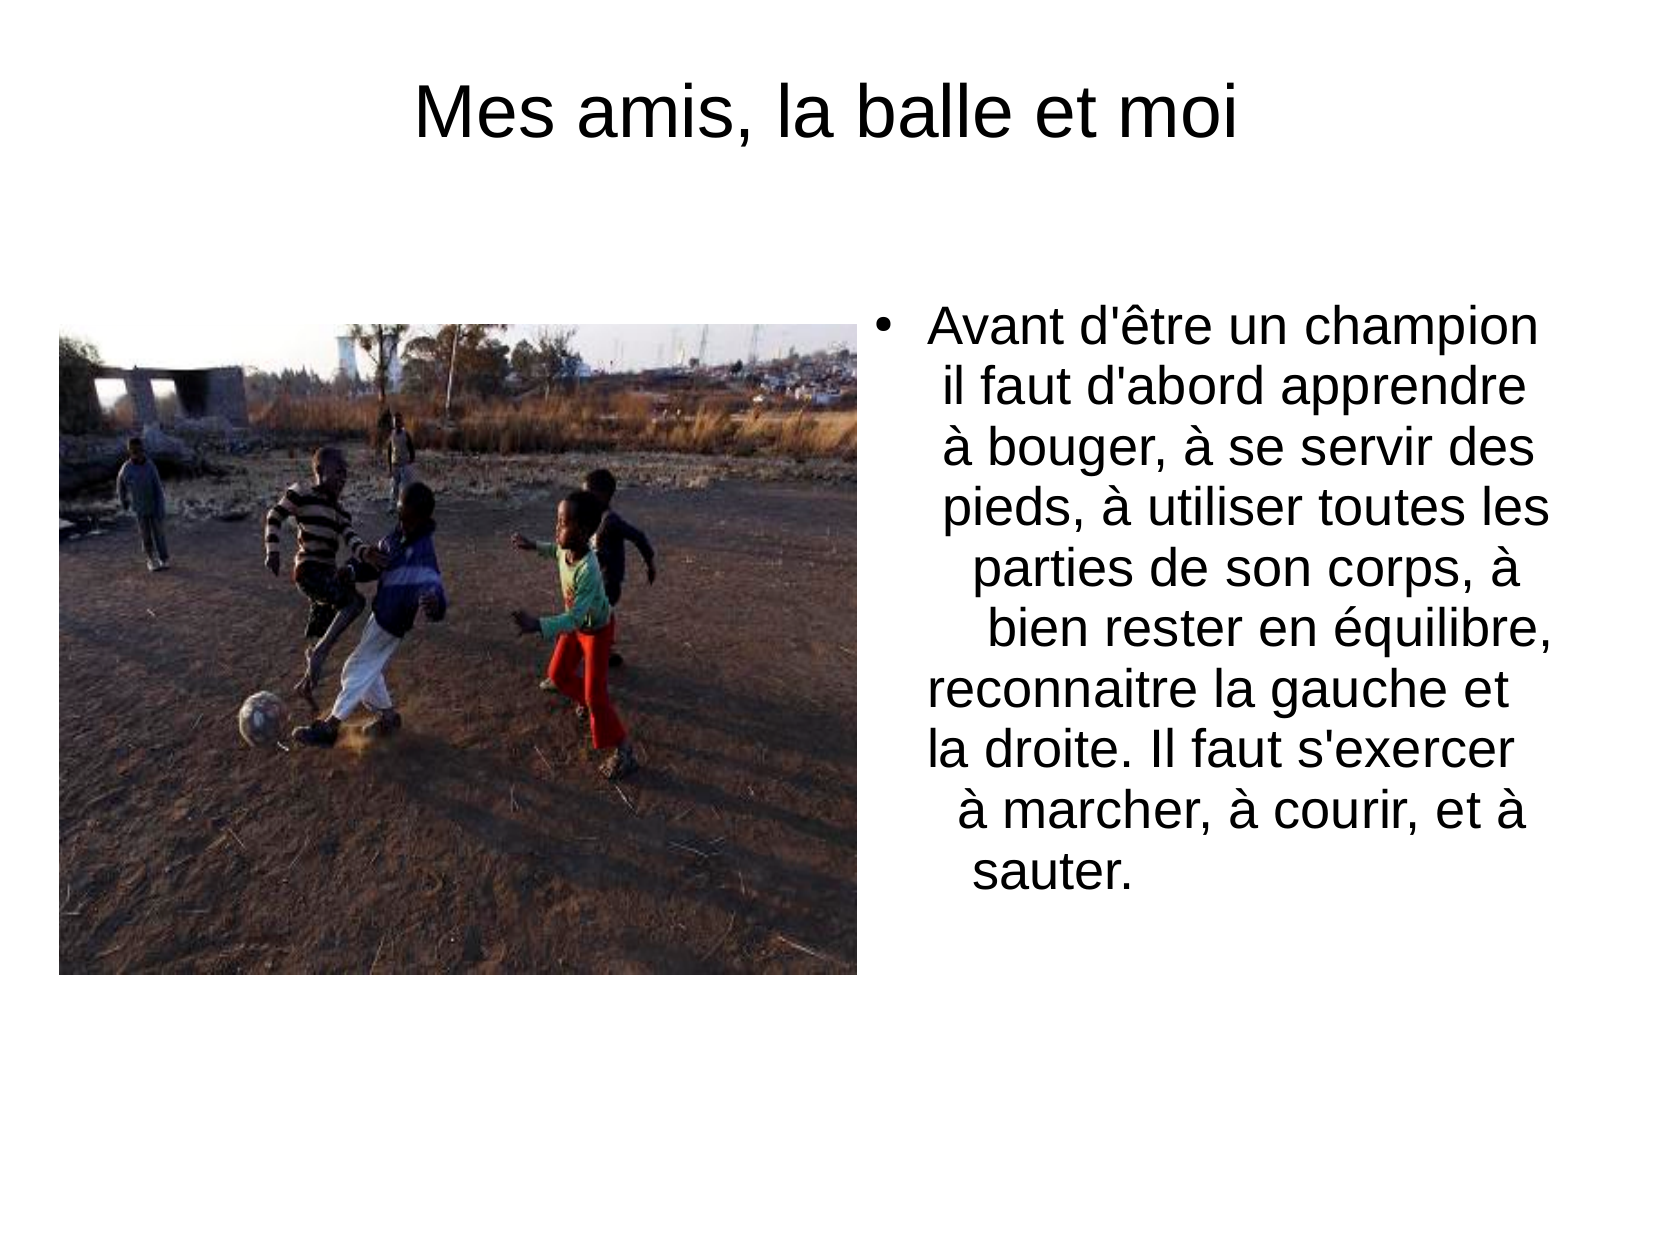

# Mes amis, la balle et moi
Avant d'être un champion il faut d'abord apprendre à bouger, à se servir des pieds, à utiliser toutes les parties de son corps, à bien rester en équilibre, reconnaitre la gauche et la droite. Il faut s'exercer à marcher, à courir, et à sauter.